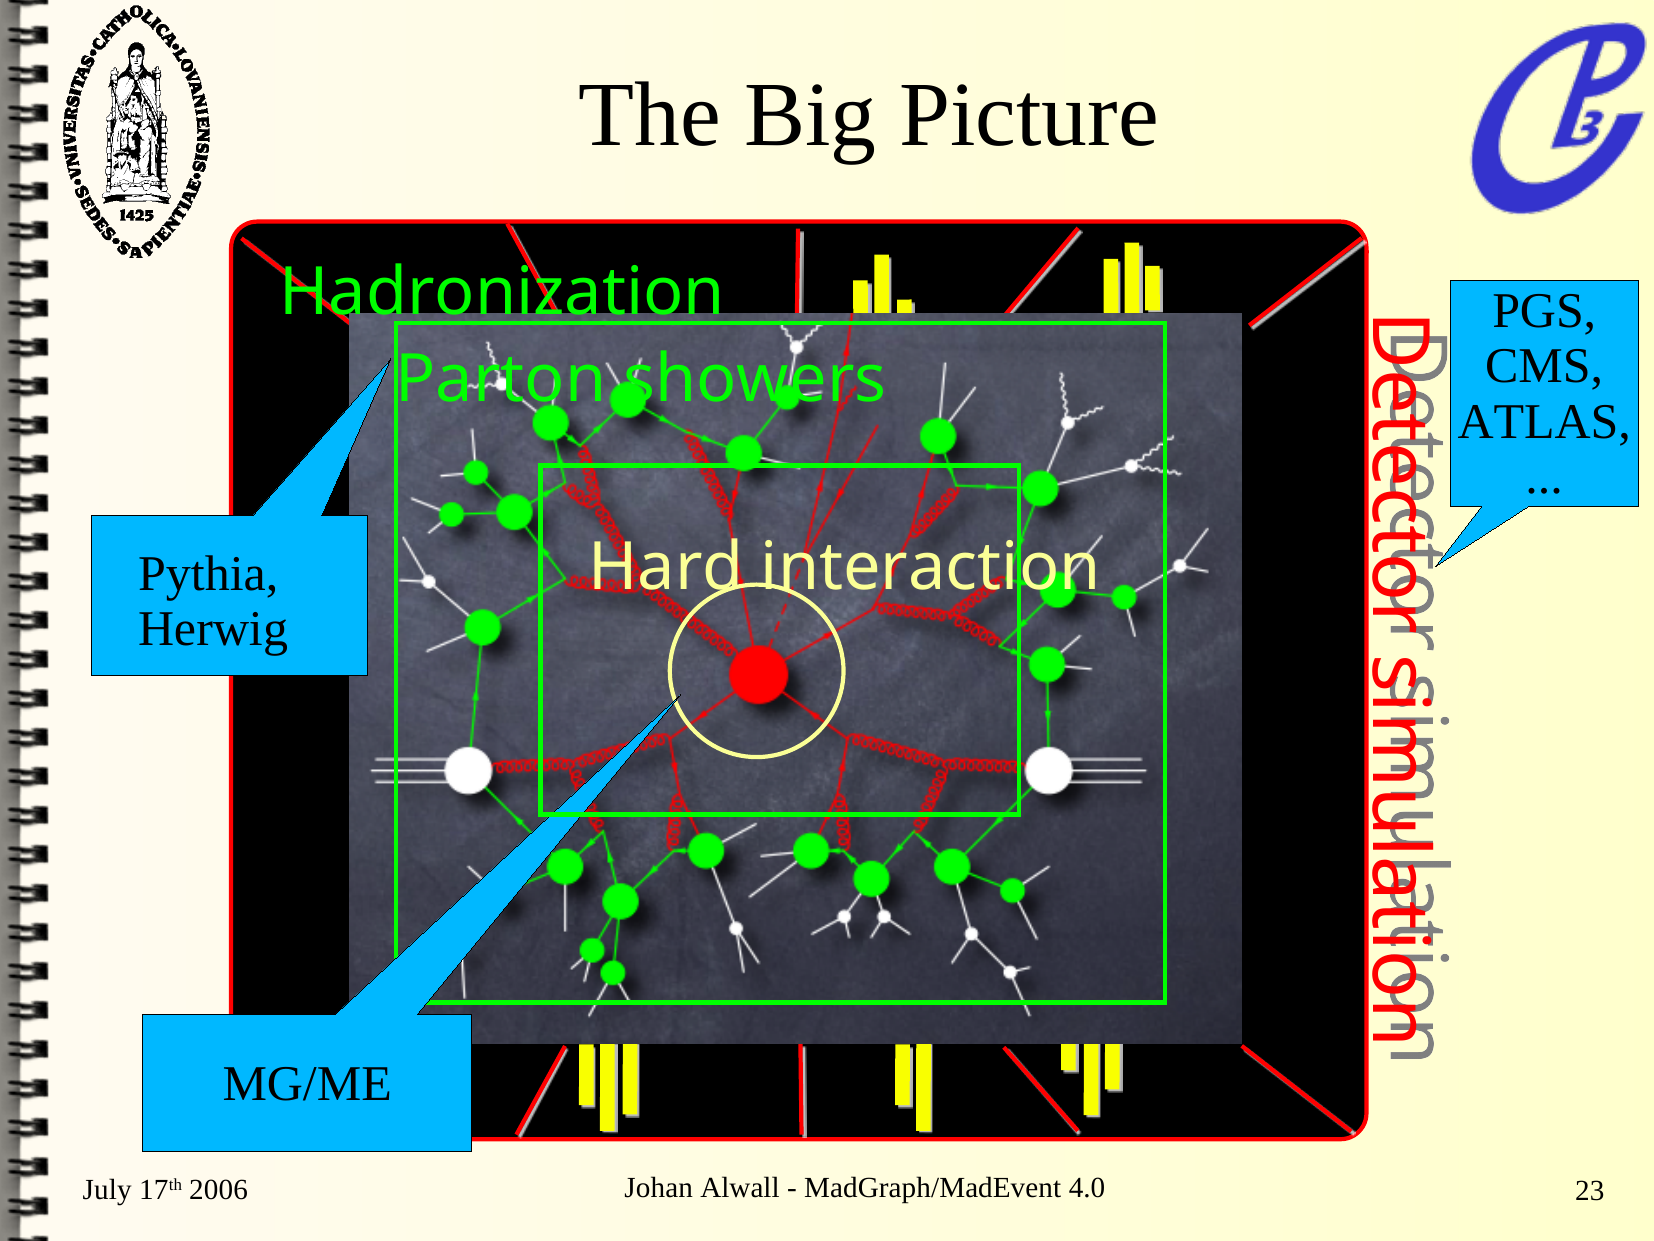

# The Big Picture
Hadronization
PGS,
CMS,
ATLAS,
...
Parton showers
Hard interaction
Pythia, Herwig
Detector simulation
MG/ME
Johan Alwall - MadGraph/MadEvent 4.0
July 17 2006
23